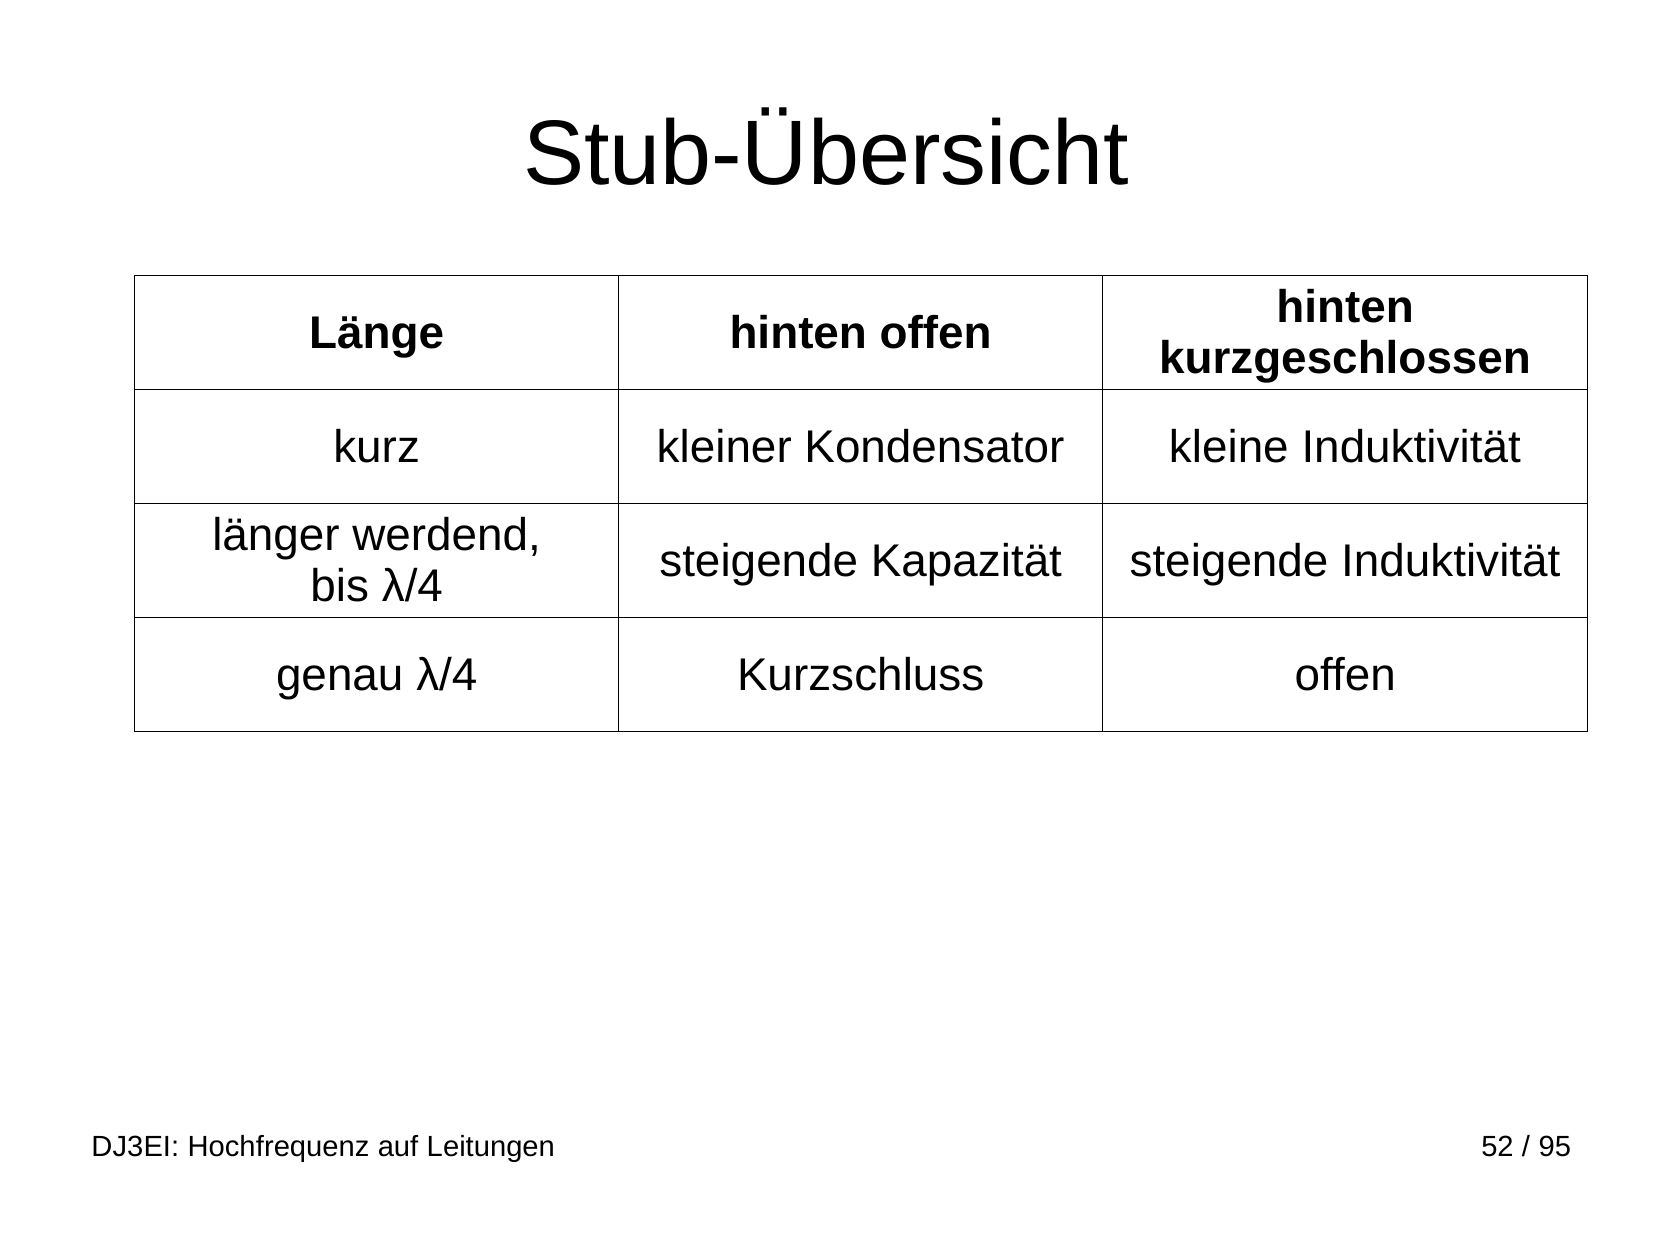

# Stub-Übersicht
| Länge | hinten offen | hinten kurzgeschlossen |
| --- | --- | --- |
| kurz | kleiner Kondensator | kleine Induktivität |
| länger werdend, bis λ/4 | steigende Kapazität | steigende Induktivität |
| genau λ/4 | Kurzschluss | offen |